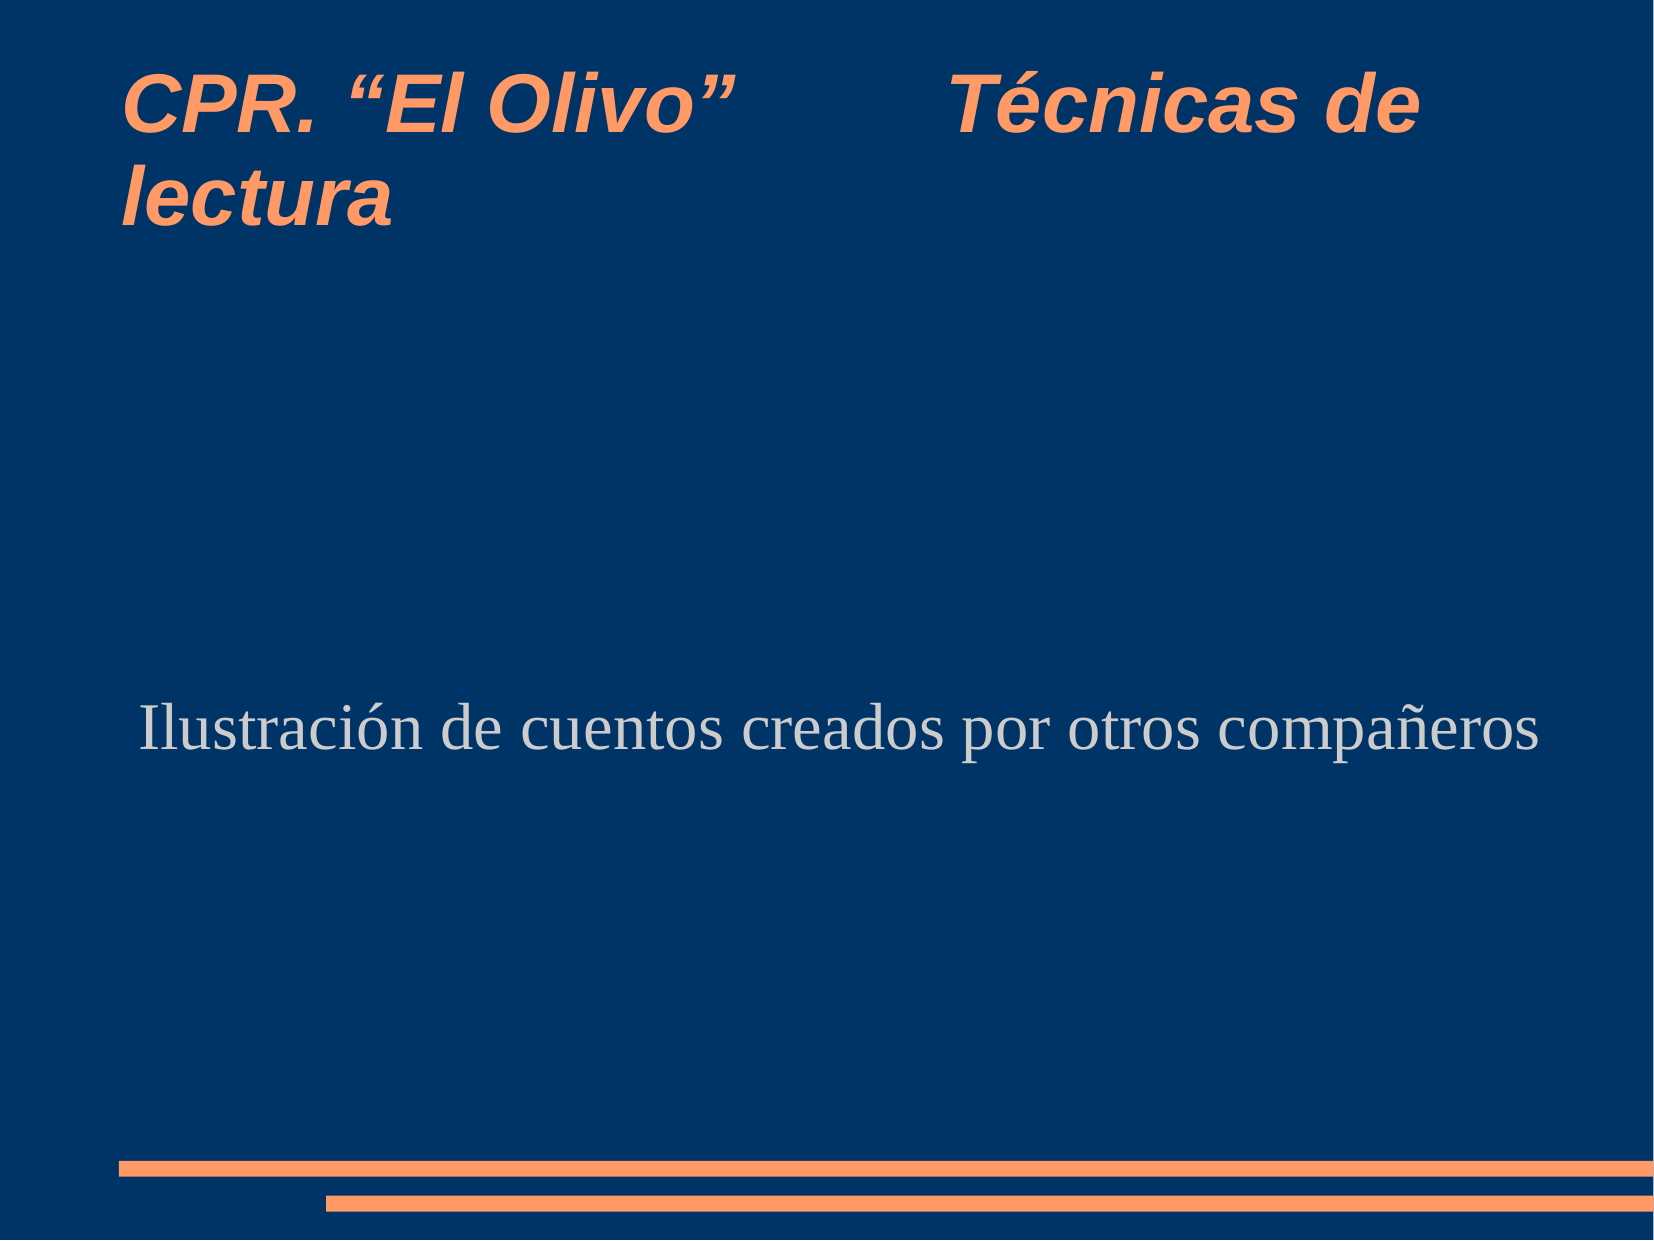

# CPR. “El Olivo” Técnicas de lectura
Ilustración de cuentos creados por otros compañeros